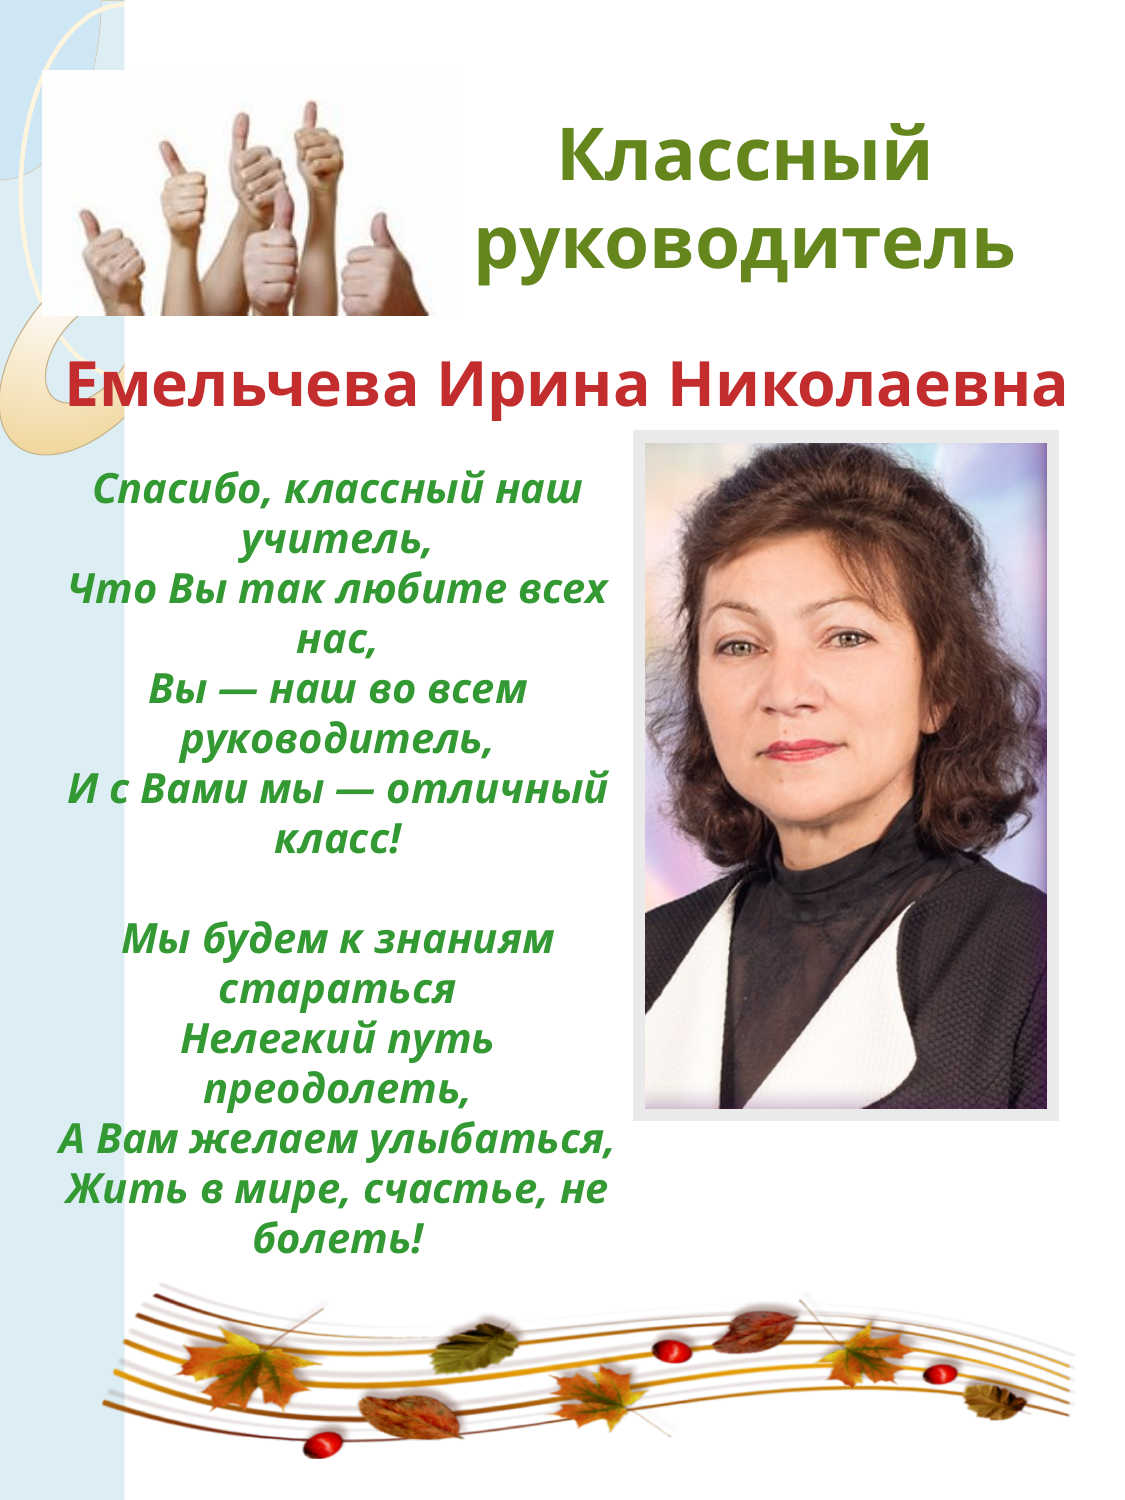

Классный руководитель
Емельчева Ирина Николаевна
Спасибо, классный наш учитель,
Что Вы так любите всех нас,
Вы — наш во всем руководитель,
И с Вами мы — отличный класс!
Мы будем к знаниям стараться
Нелегкий путь преодолеть,
А Вам желаем улыбаться,
Жить в мире, счастье, не болеть!